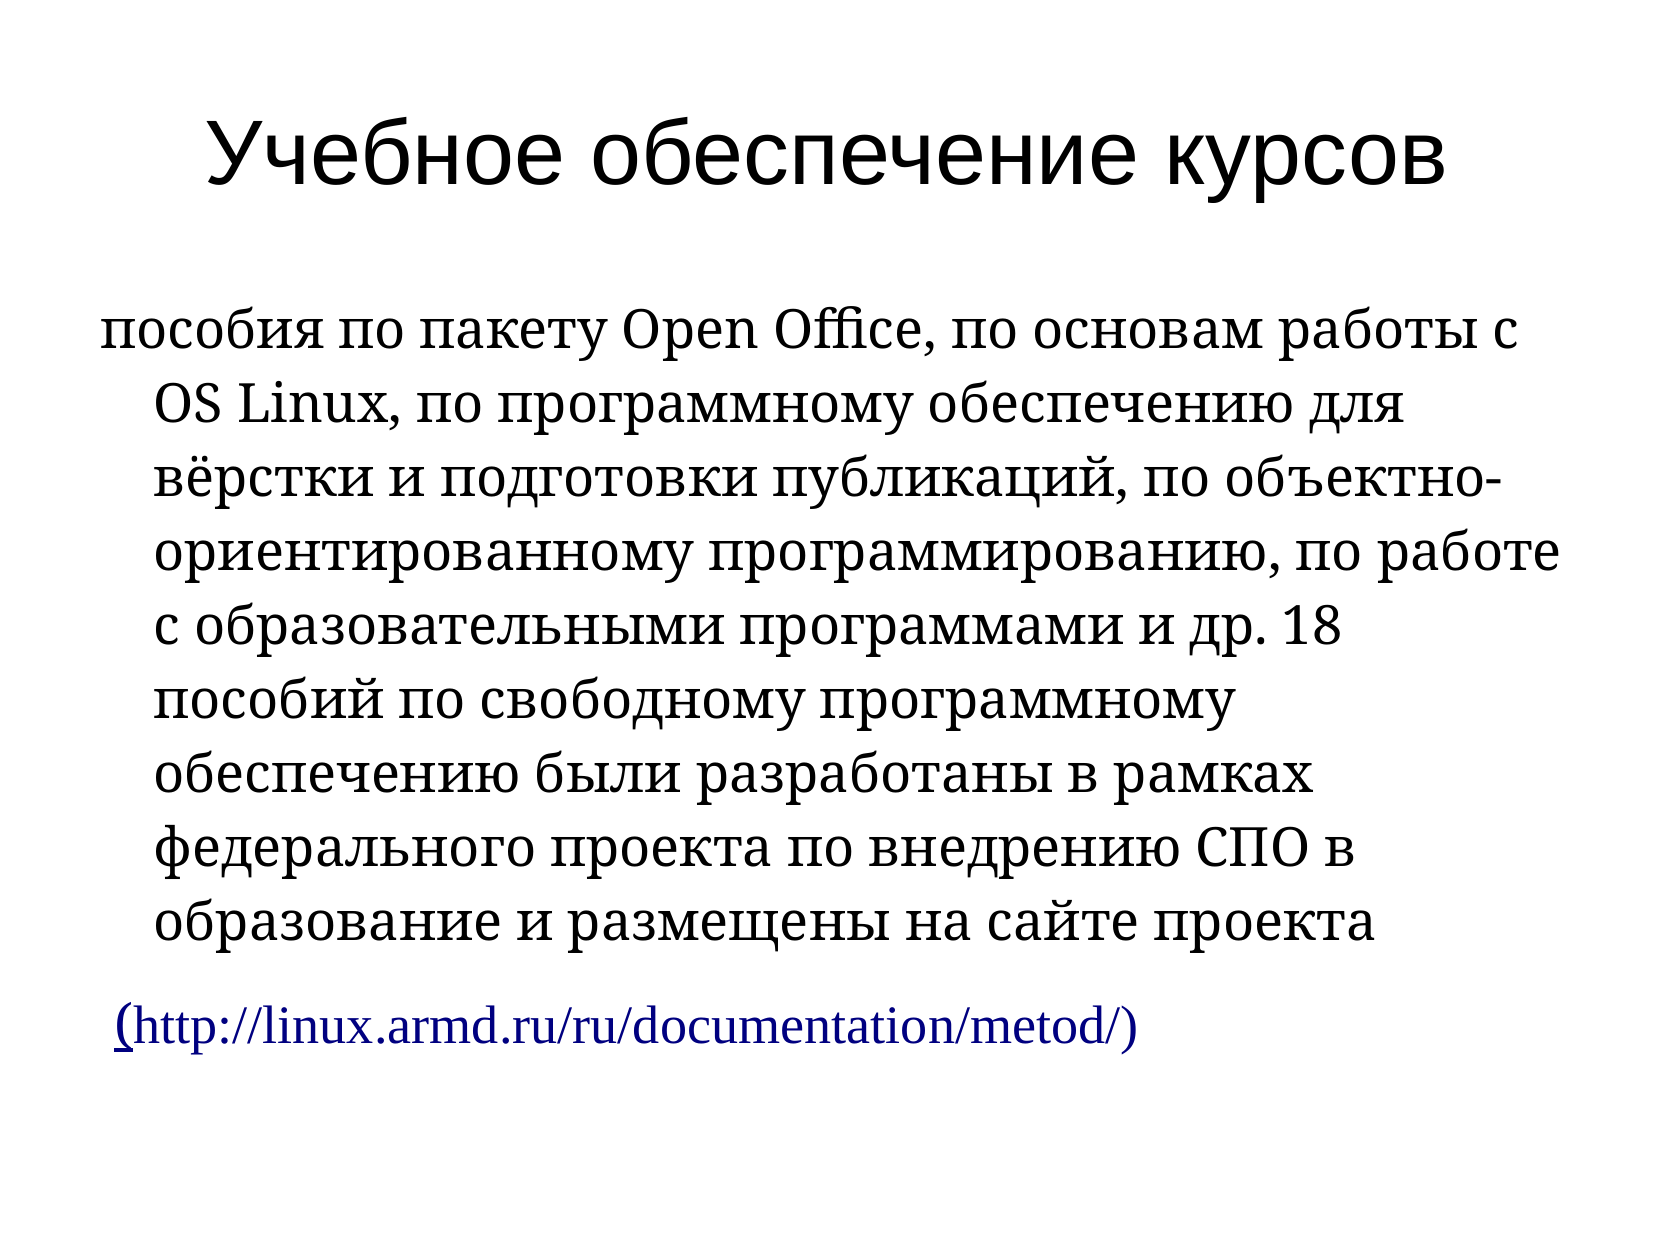

# Учебное обеспечение курсов
пособия по пакету Open Office, по основам работы с OS Linux, по программному обеспечению для вёрстки и подготовки публикаций, по объектно-ориентированному программированию, по работе с образовательными программами и др. 18 пособий по свободному программному обеспечению были разработаны в рамках федерального проекта по внедрению СПО в образование и размещены на сайте проекта
 (http://linux.armd.ru/ru/documentation/metod/)